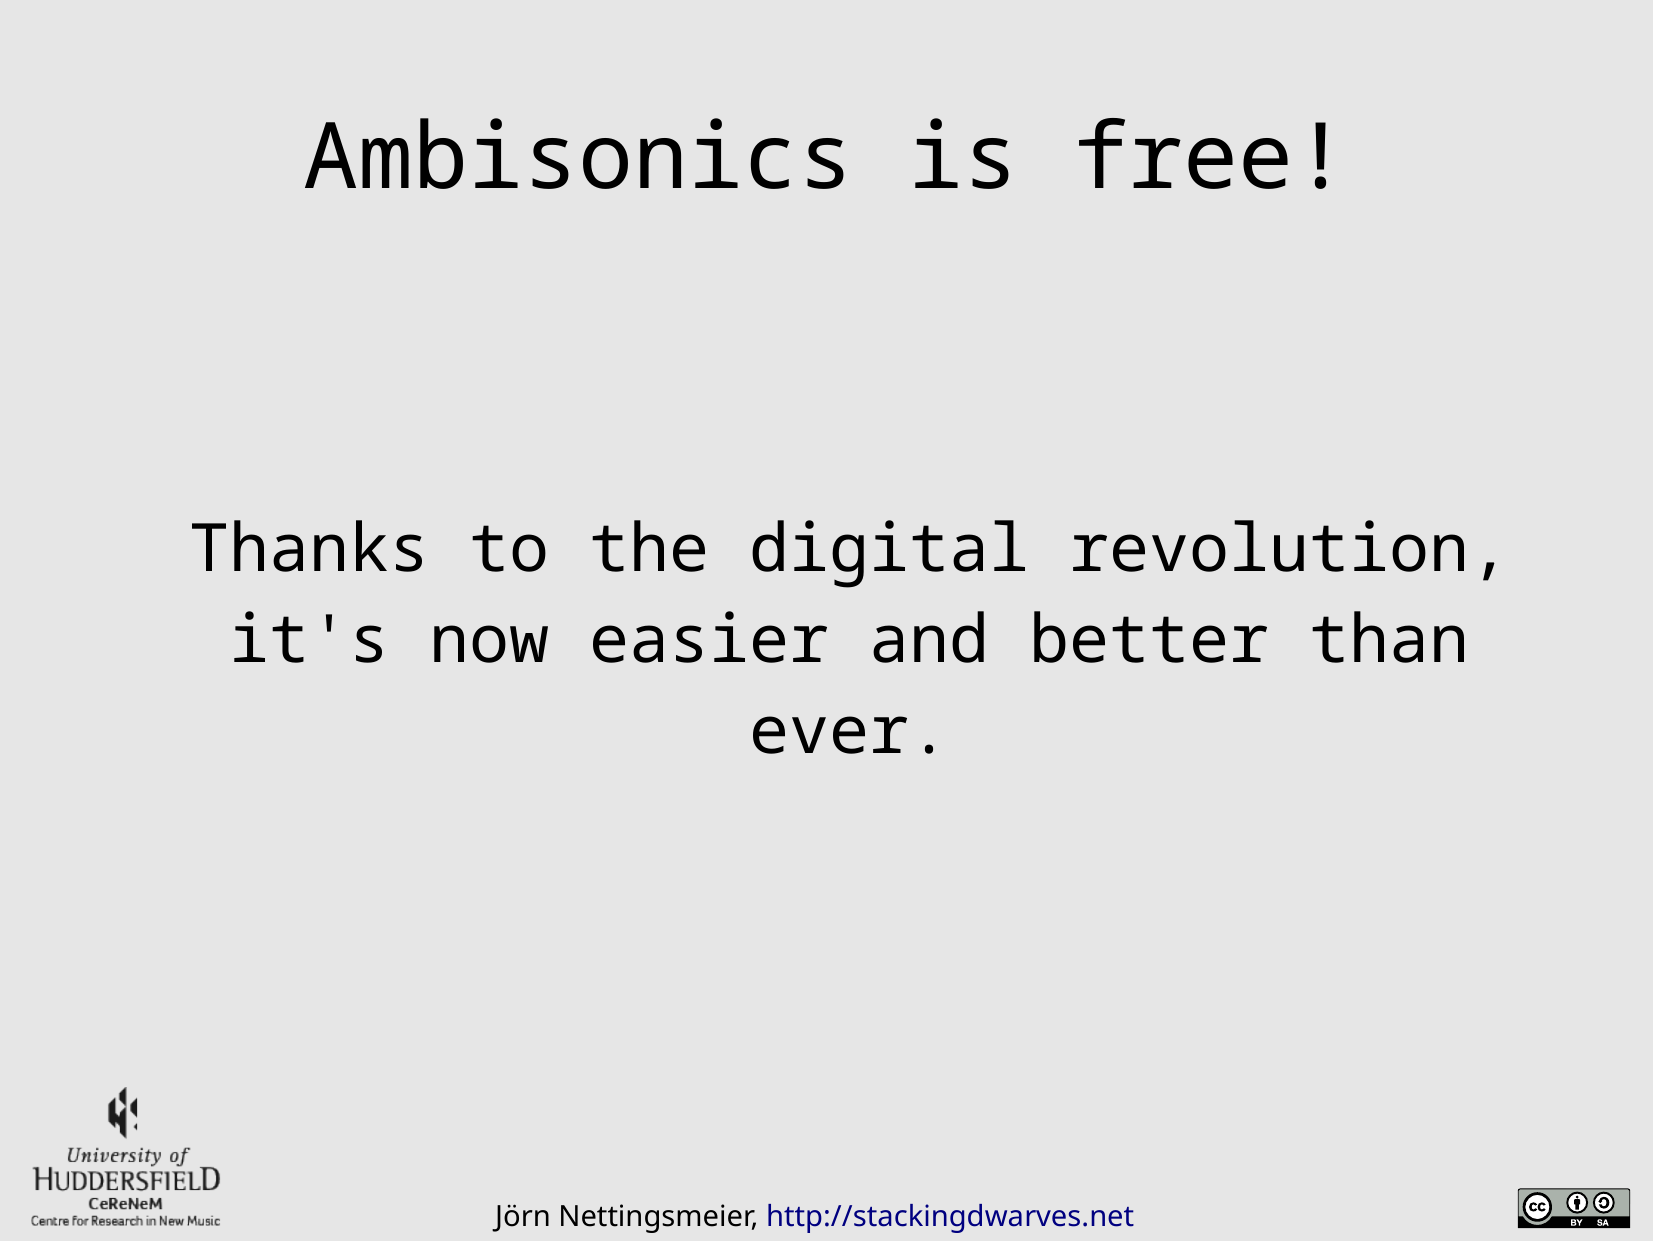

# Ambisonics is free!
Thanks to the digital revolution, it's now easier and better than ever.